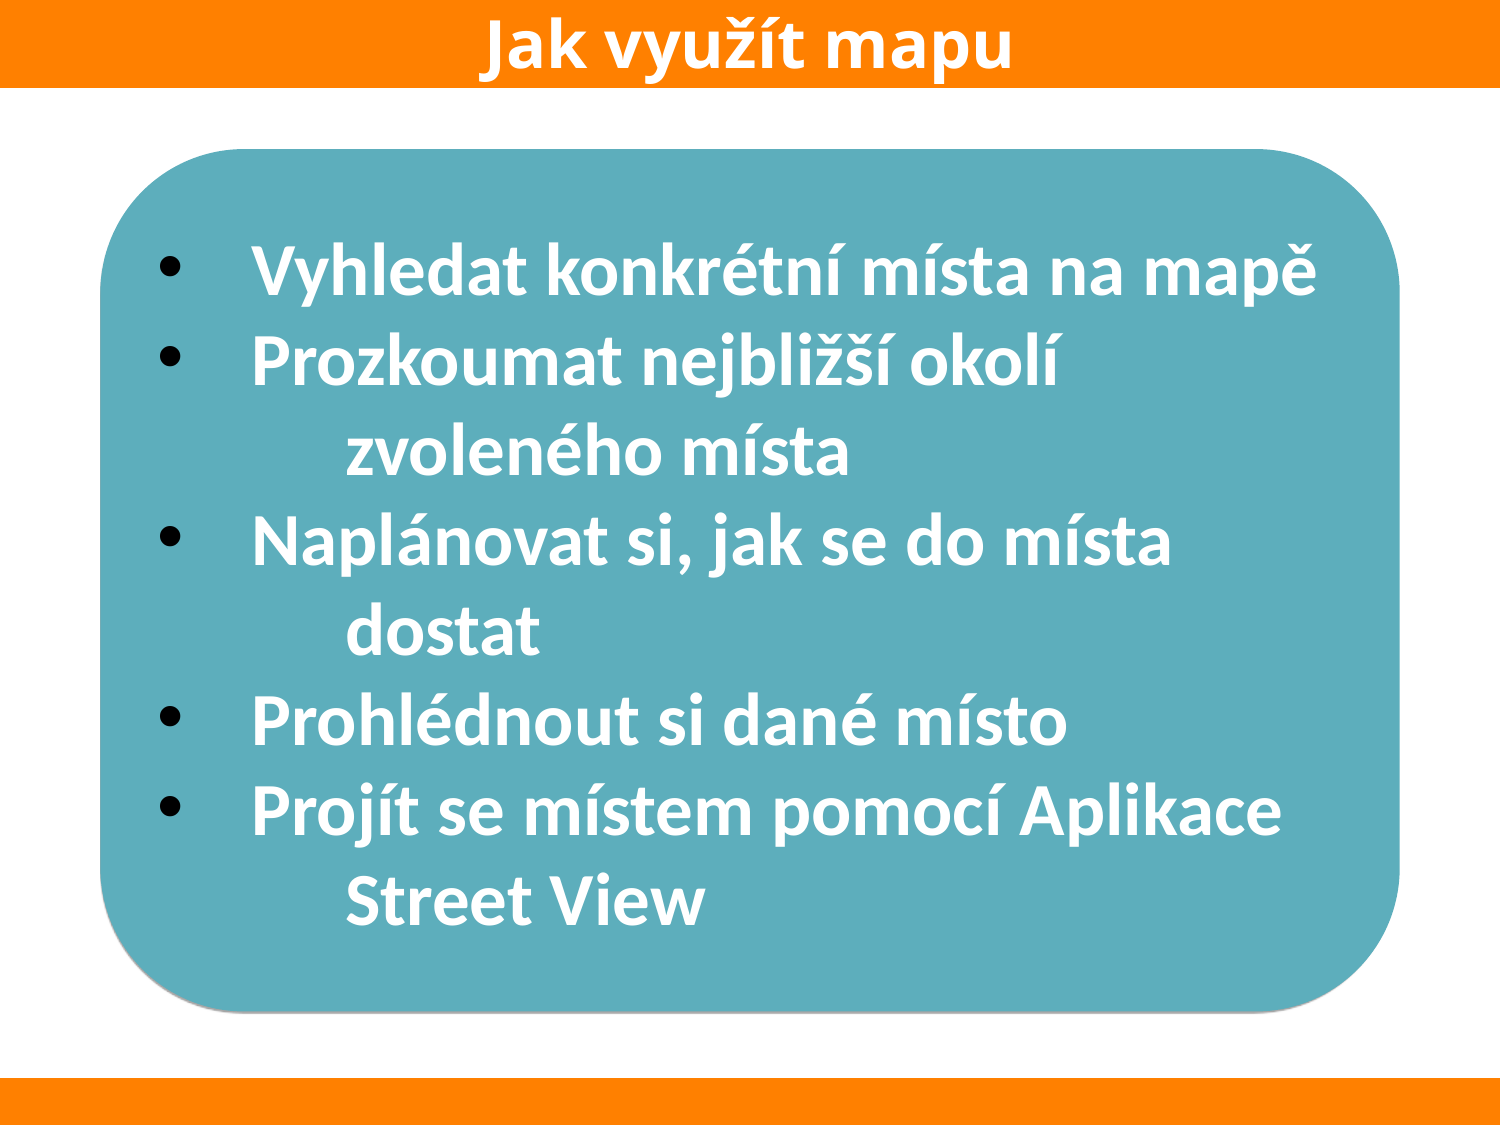

Jak využít mapu
Vyhledat konkrétní místa na mapě
Prozkoumat nejbližší okolí zvoleného místa
Naplánovat si, jak se do místa dostat
Prohlédnout si dané místo
Projít se místem pomocí Aplikace Street View